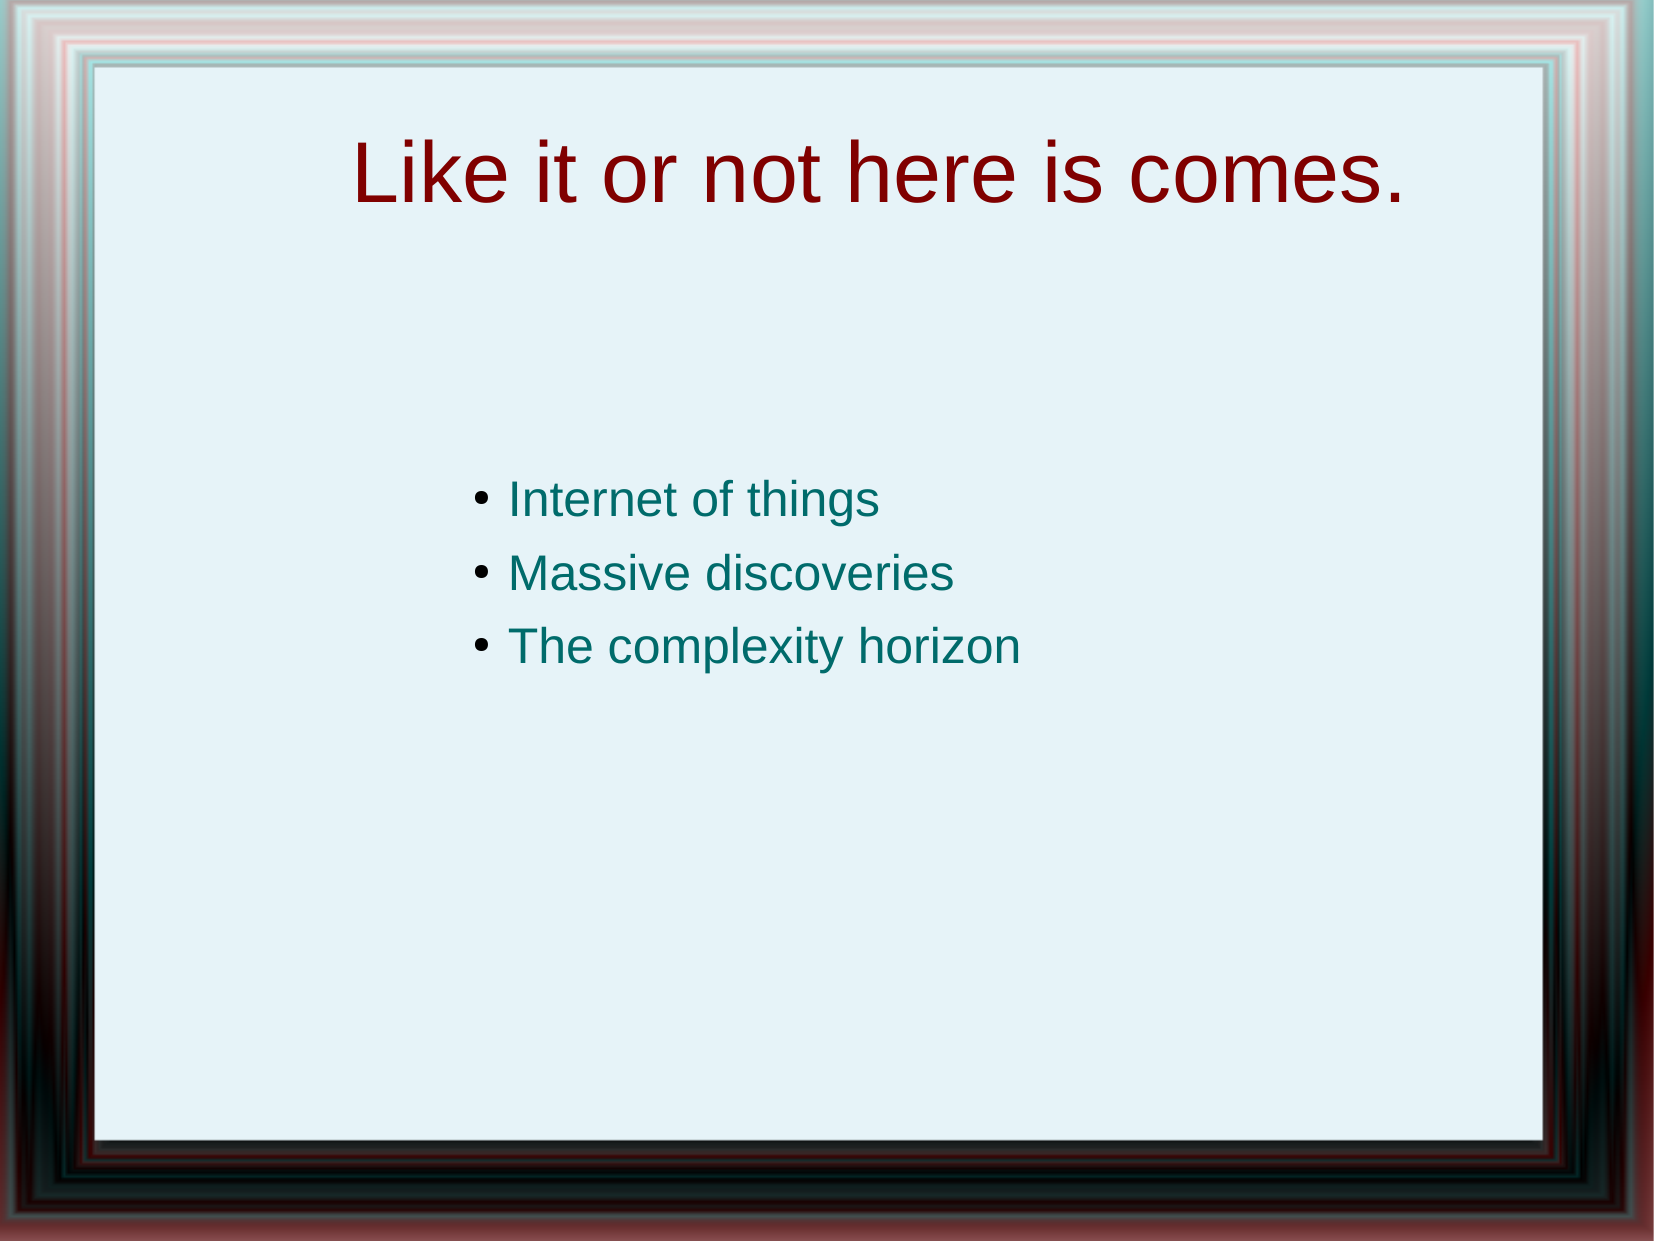

# Like it or not here is comes.
Internet of things
Massive discoveries
The complexity horizon